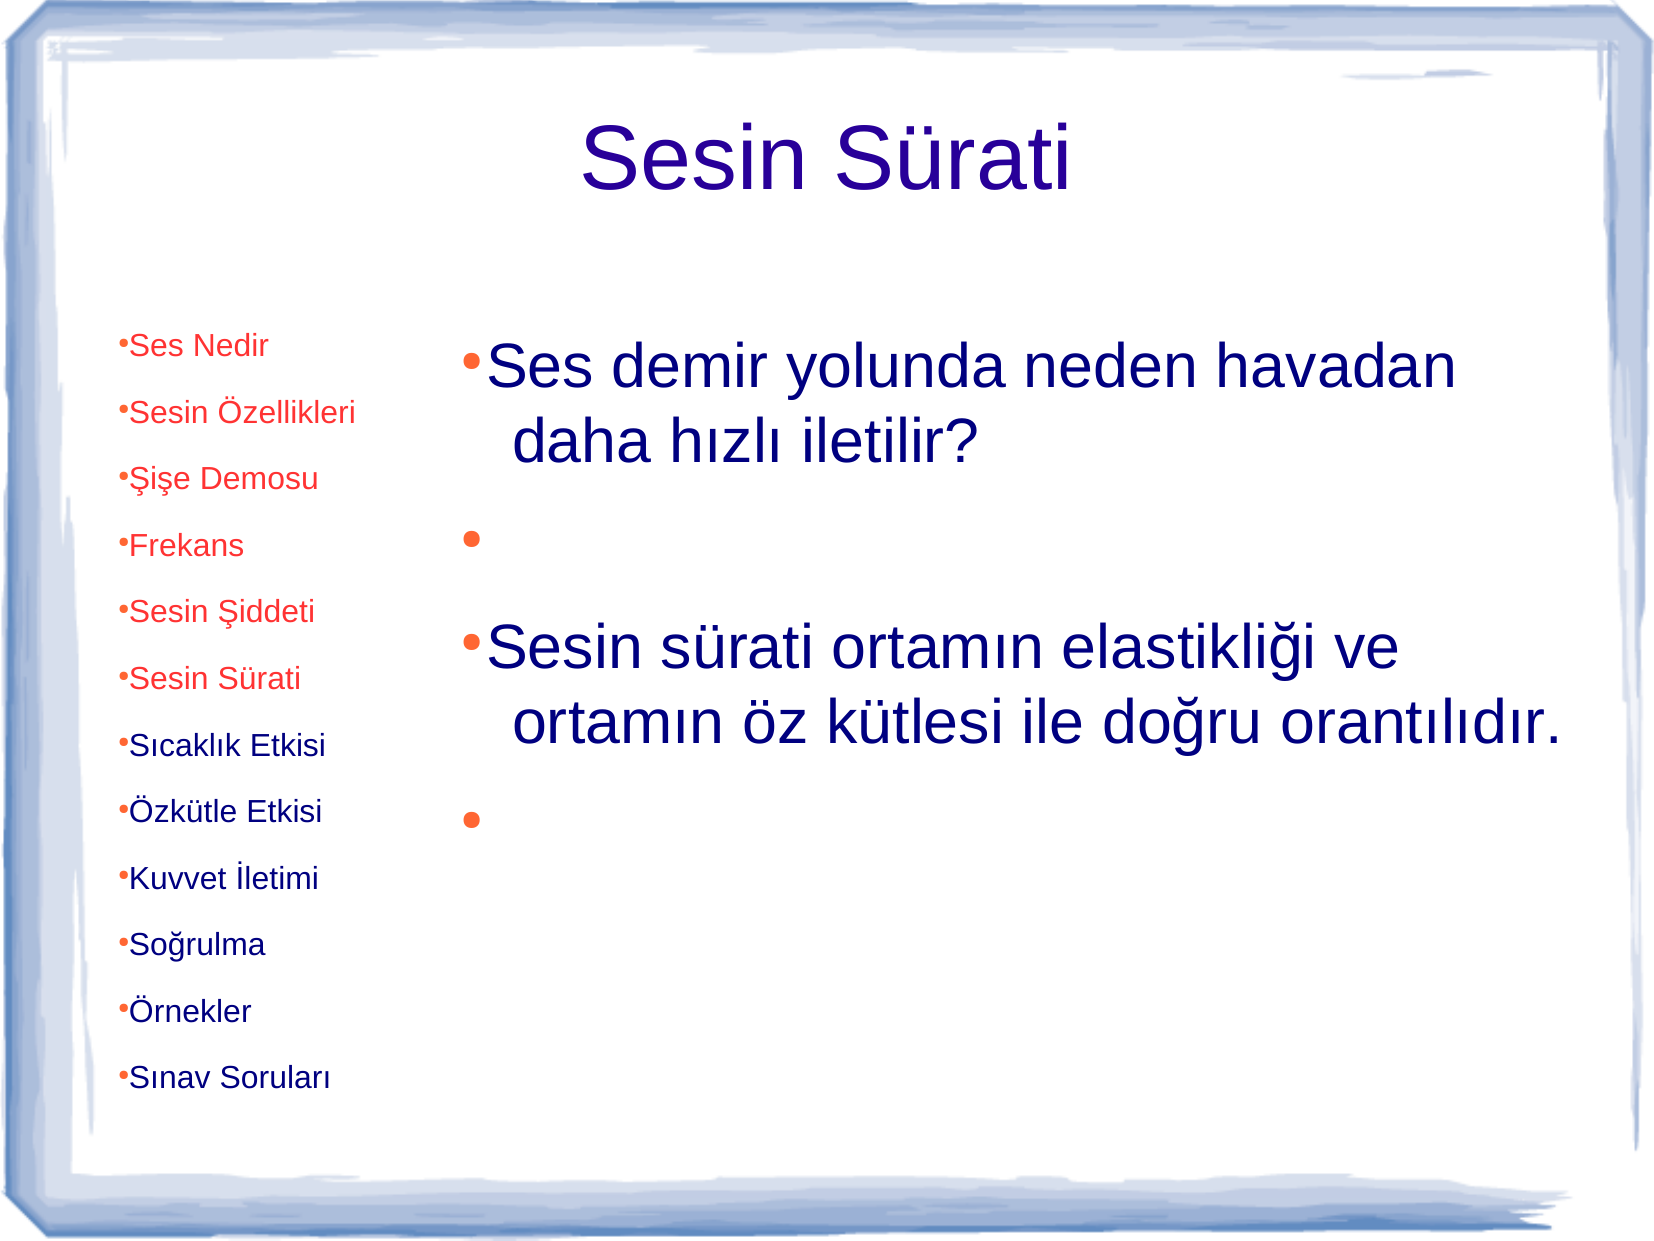

Sesin Sürati
# Ses Nedir
Sesin Özellikleri
Şişe Demosu
Frekans
Sesin Şiddeti
Sesin Sürati
Sıcaklık Etkisi
Özkütle Etkisi
Kuvvet İletimi
Soğrulma
Örnekler
Sınav Soruları
Ses demir yolunda neden havadan daha hızlı iletilir?
Sesin sürati ortamın elastikliği ve ortamın öz kütlesi ile doğru orantılıdır.